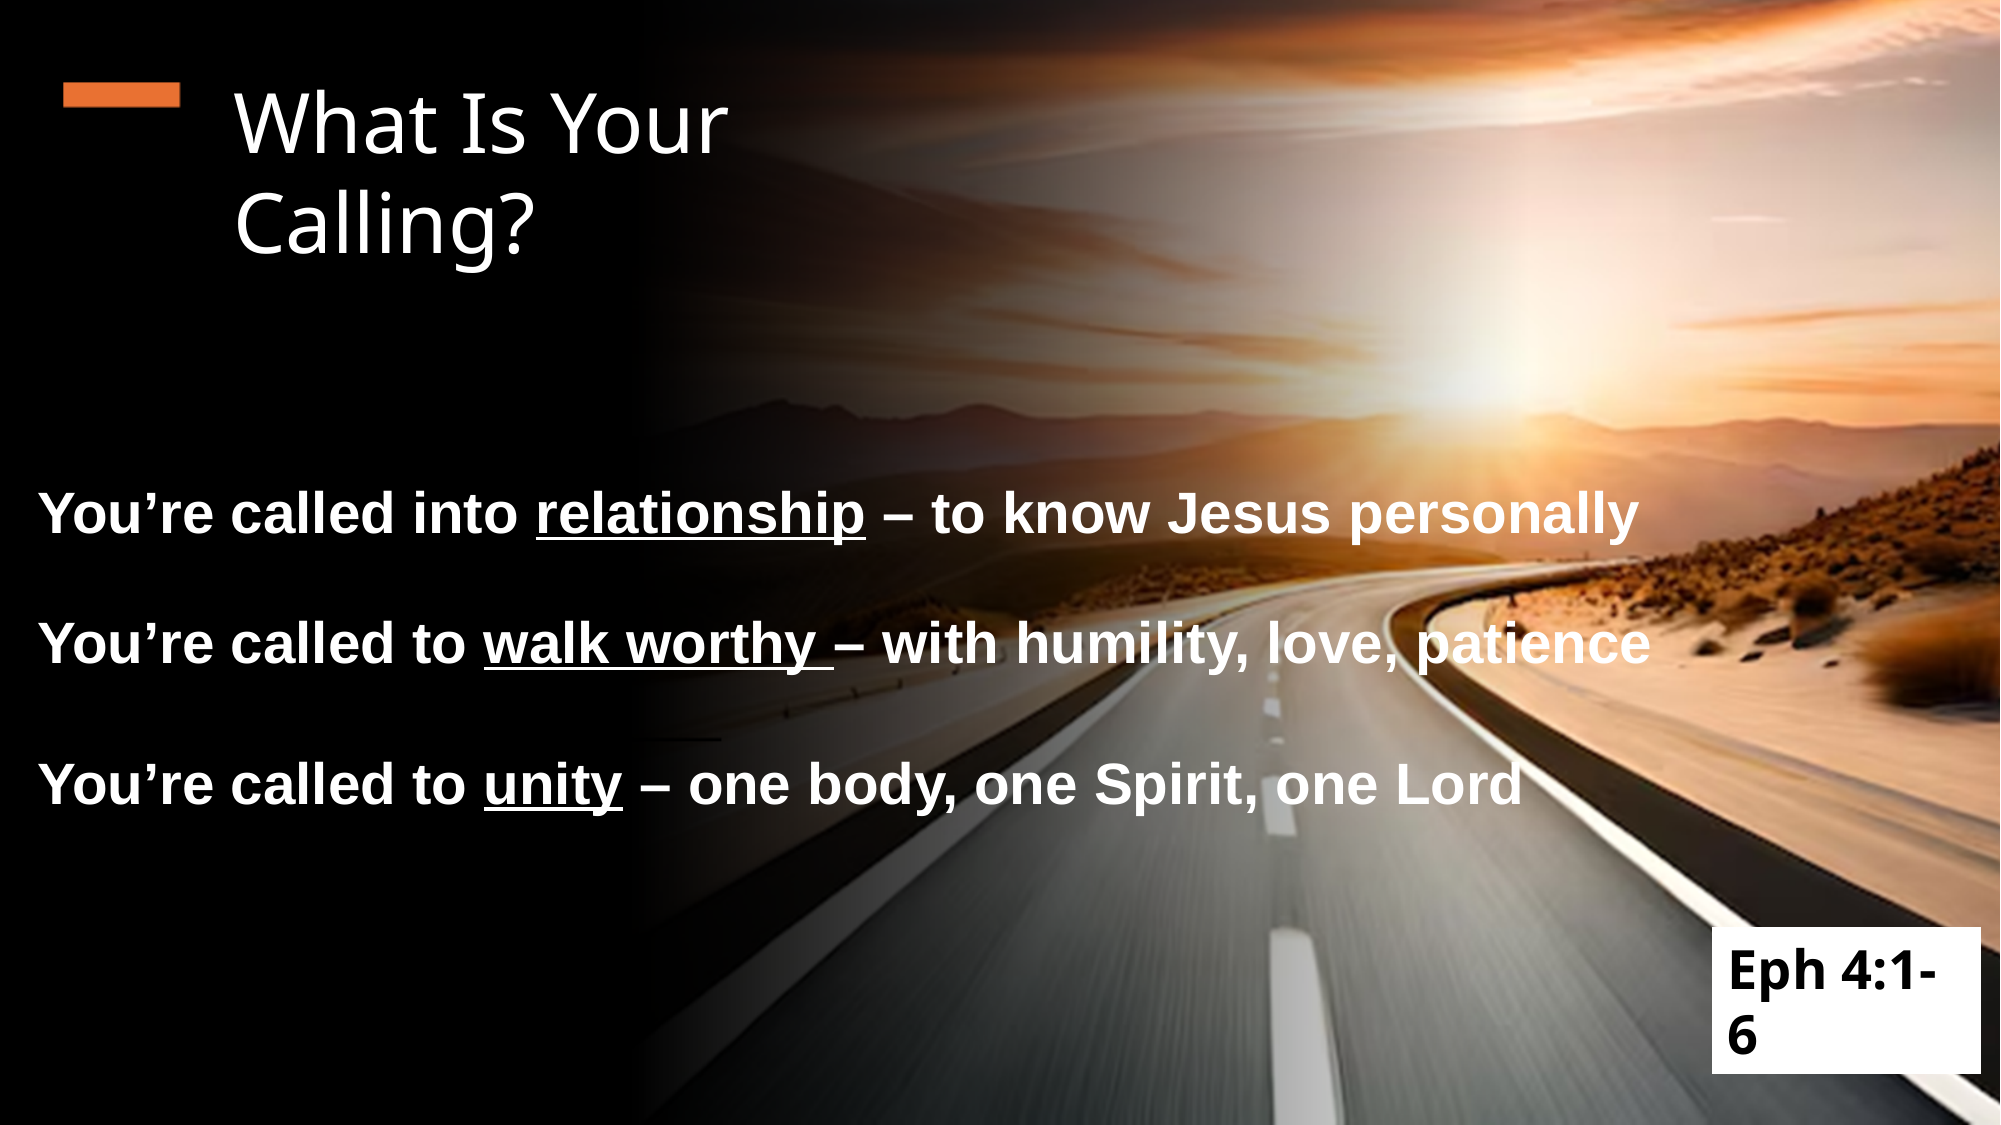

What Is Your Calling?
You’re called into relationship – to know Jesus personally
You’re called to walk worthy – with humility, love, patience
You’re called to unity – one body, one Spirit, one Lord
Eph 4:1-6